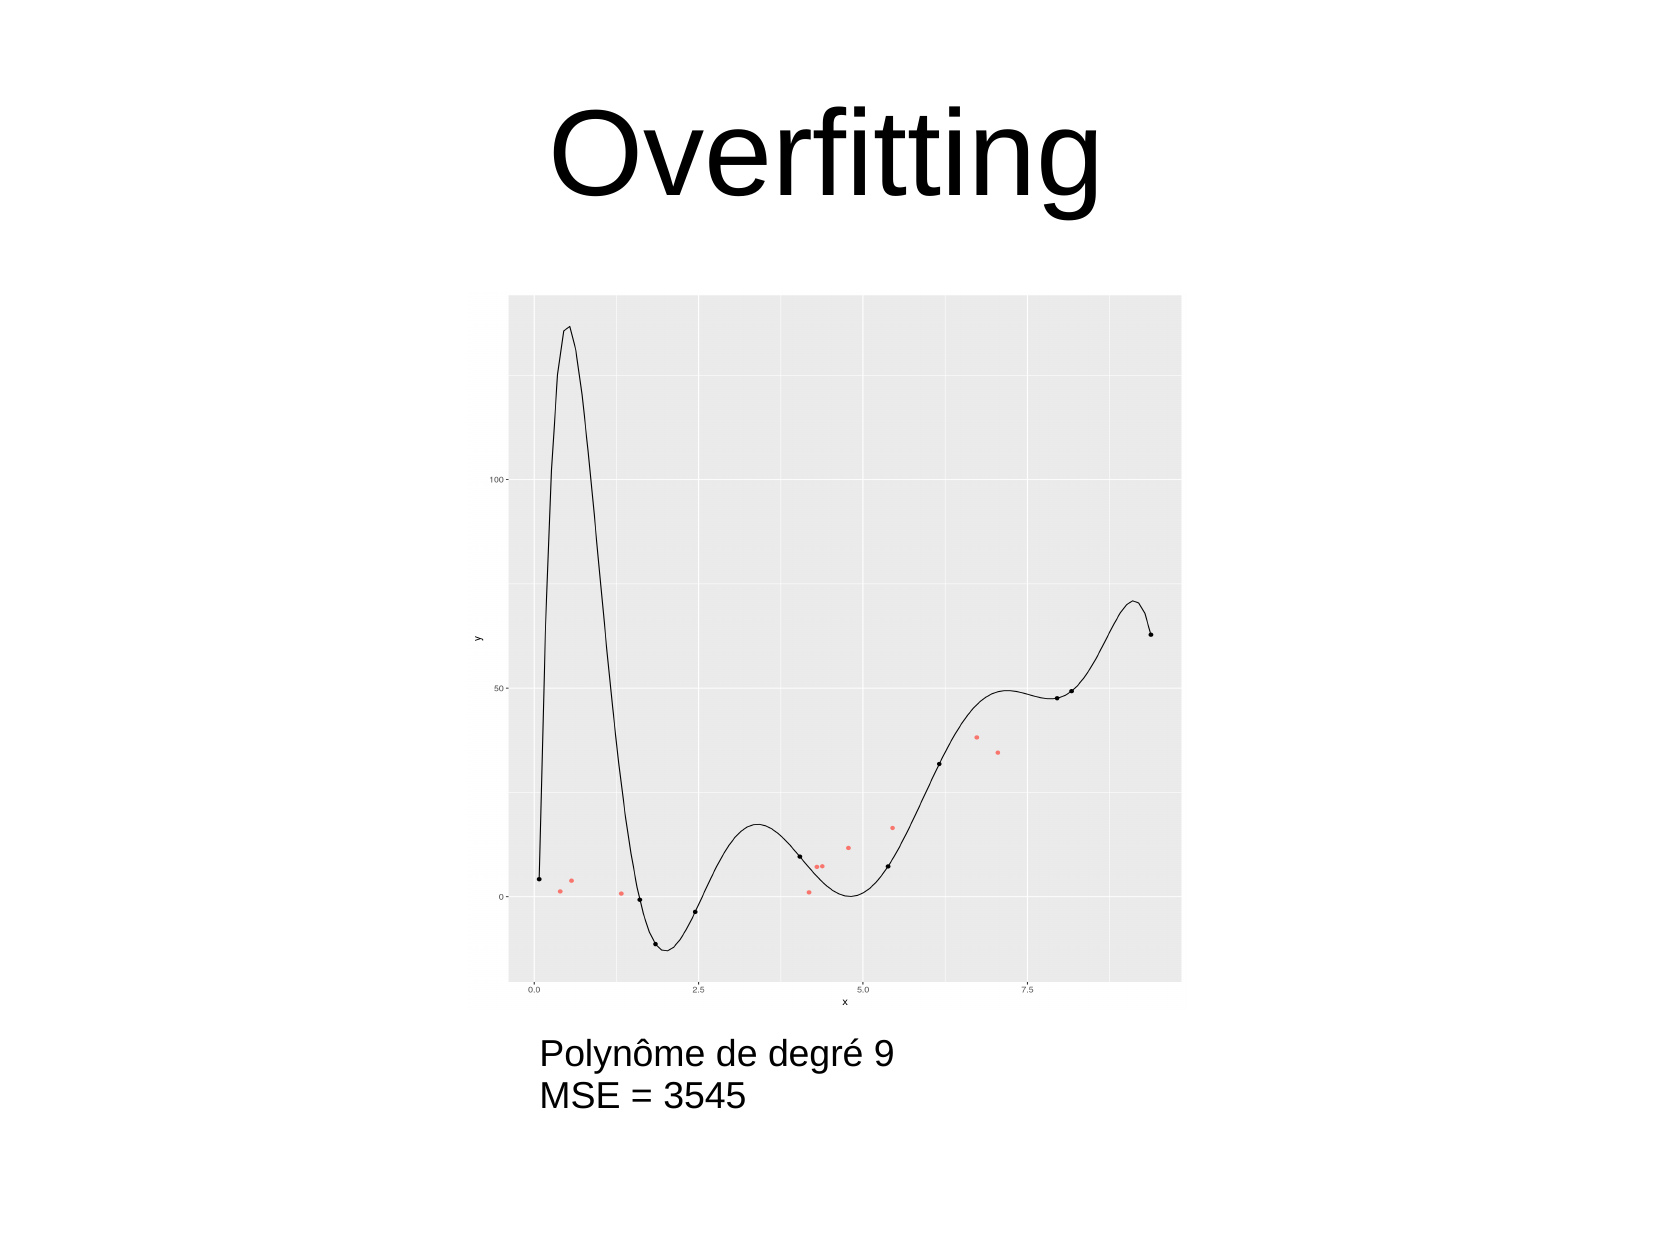

# Overfitting
Polynôme de degré 9
MSE = 3545